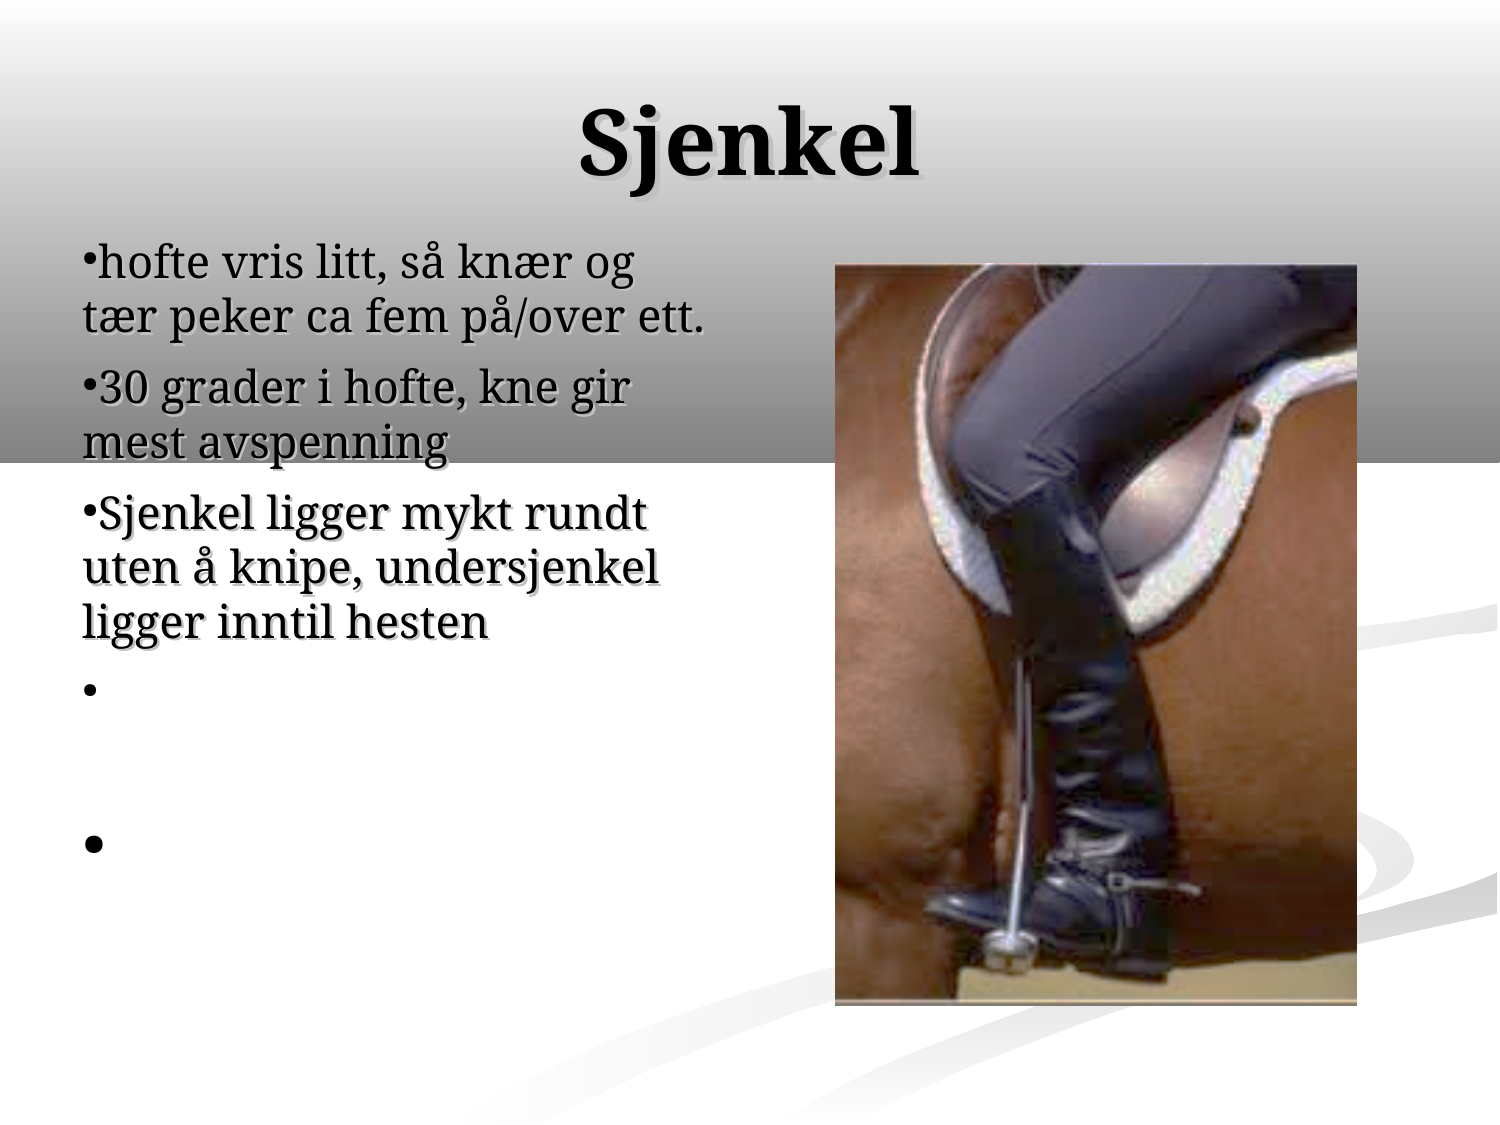

# Sjenkel
hofte vris litt, så knær og tær peker ca fem på/over ett.
30 grader i hofte, kne gir mest avspenning
Sjenkel ligger mykt rundt uten å knipe, undersjenkel ligger inntil hesten